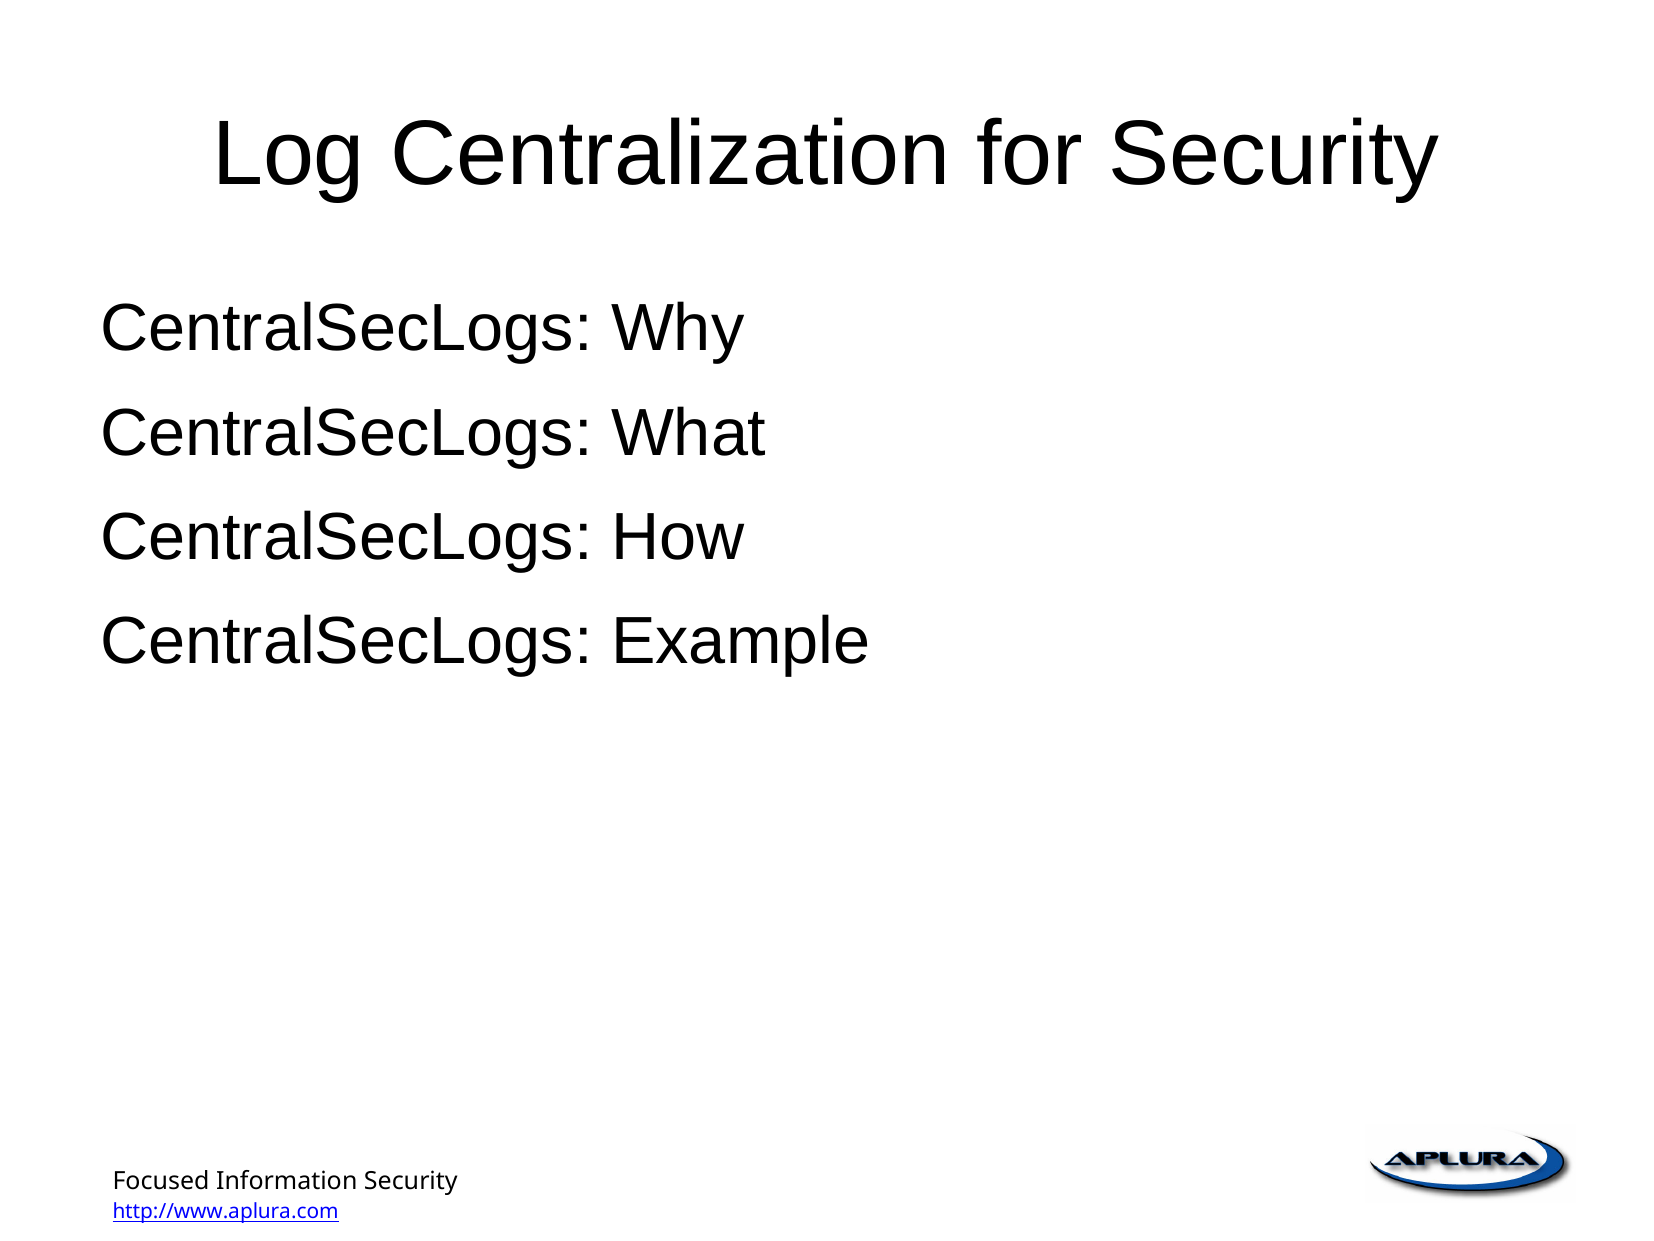

# Log Centralization for Security
CentralSecLogs: Why
CentralSecLogs: What
CentralSecLogs: How
CentralSecLogs: Example